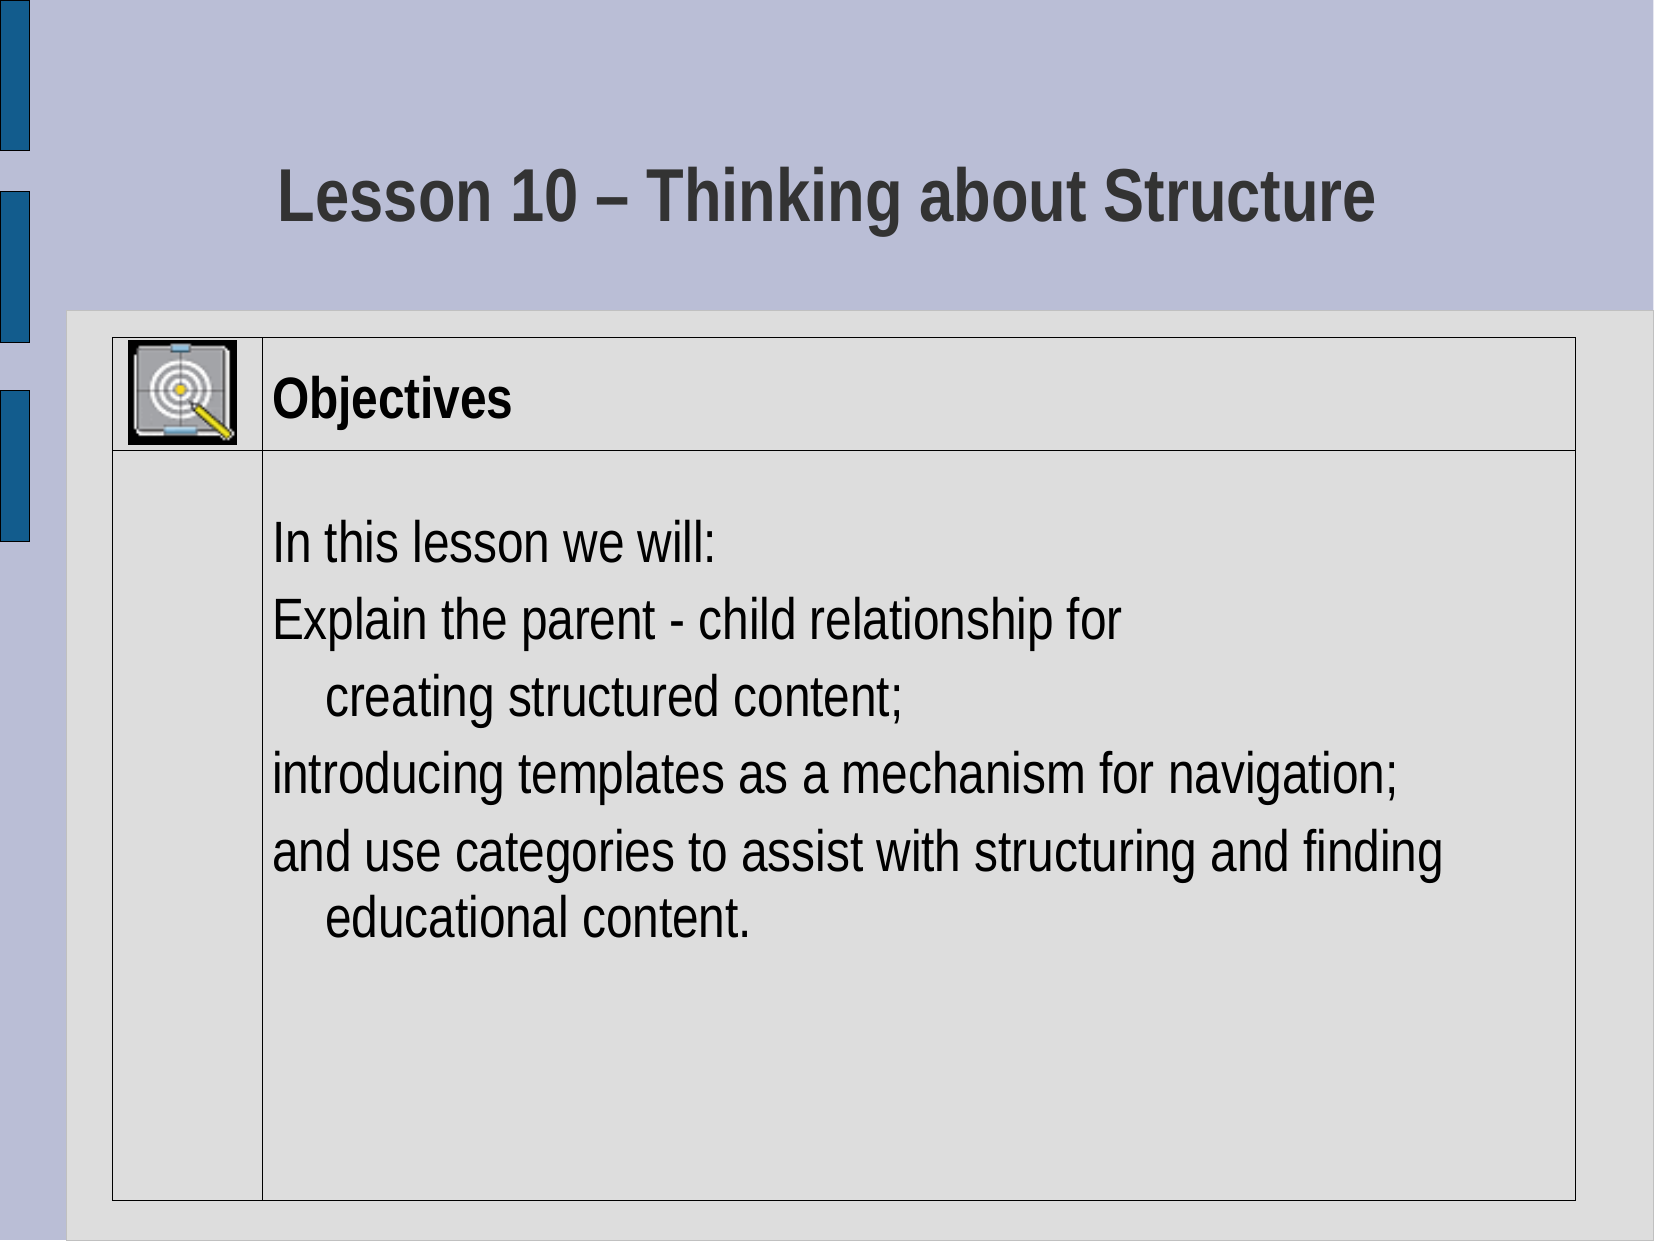

# Lesson 10 – Thinking about Structure
Objectives
In this lesson we will:
Explain the parent - child relationship for
 creating structured content;
introducing templates as a mechanism for navigation;
and use categories to assist with structuring and finding
 educational content.